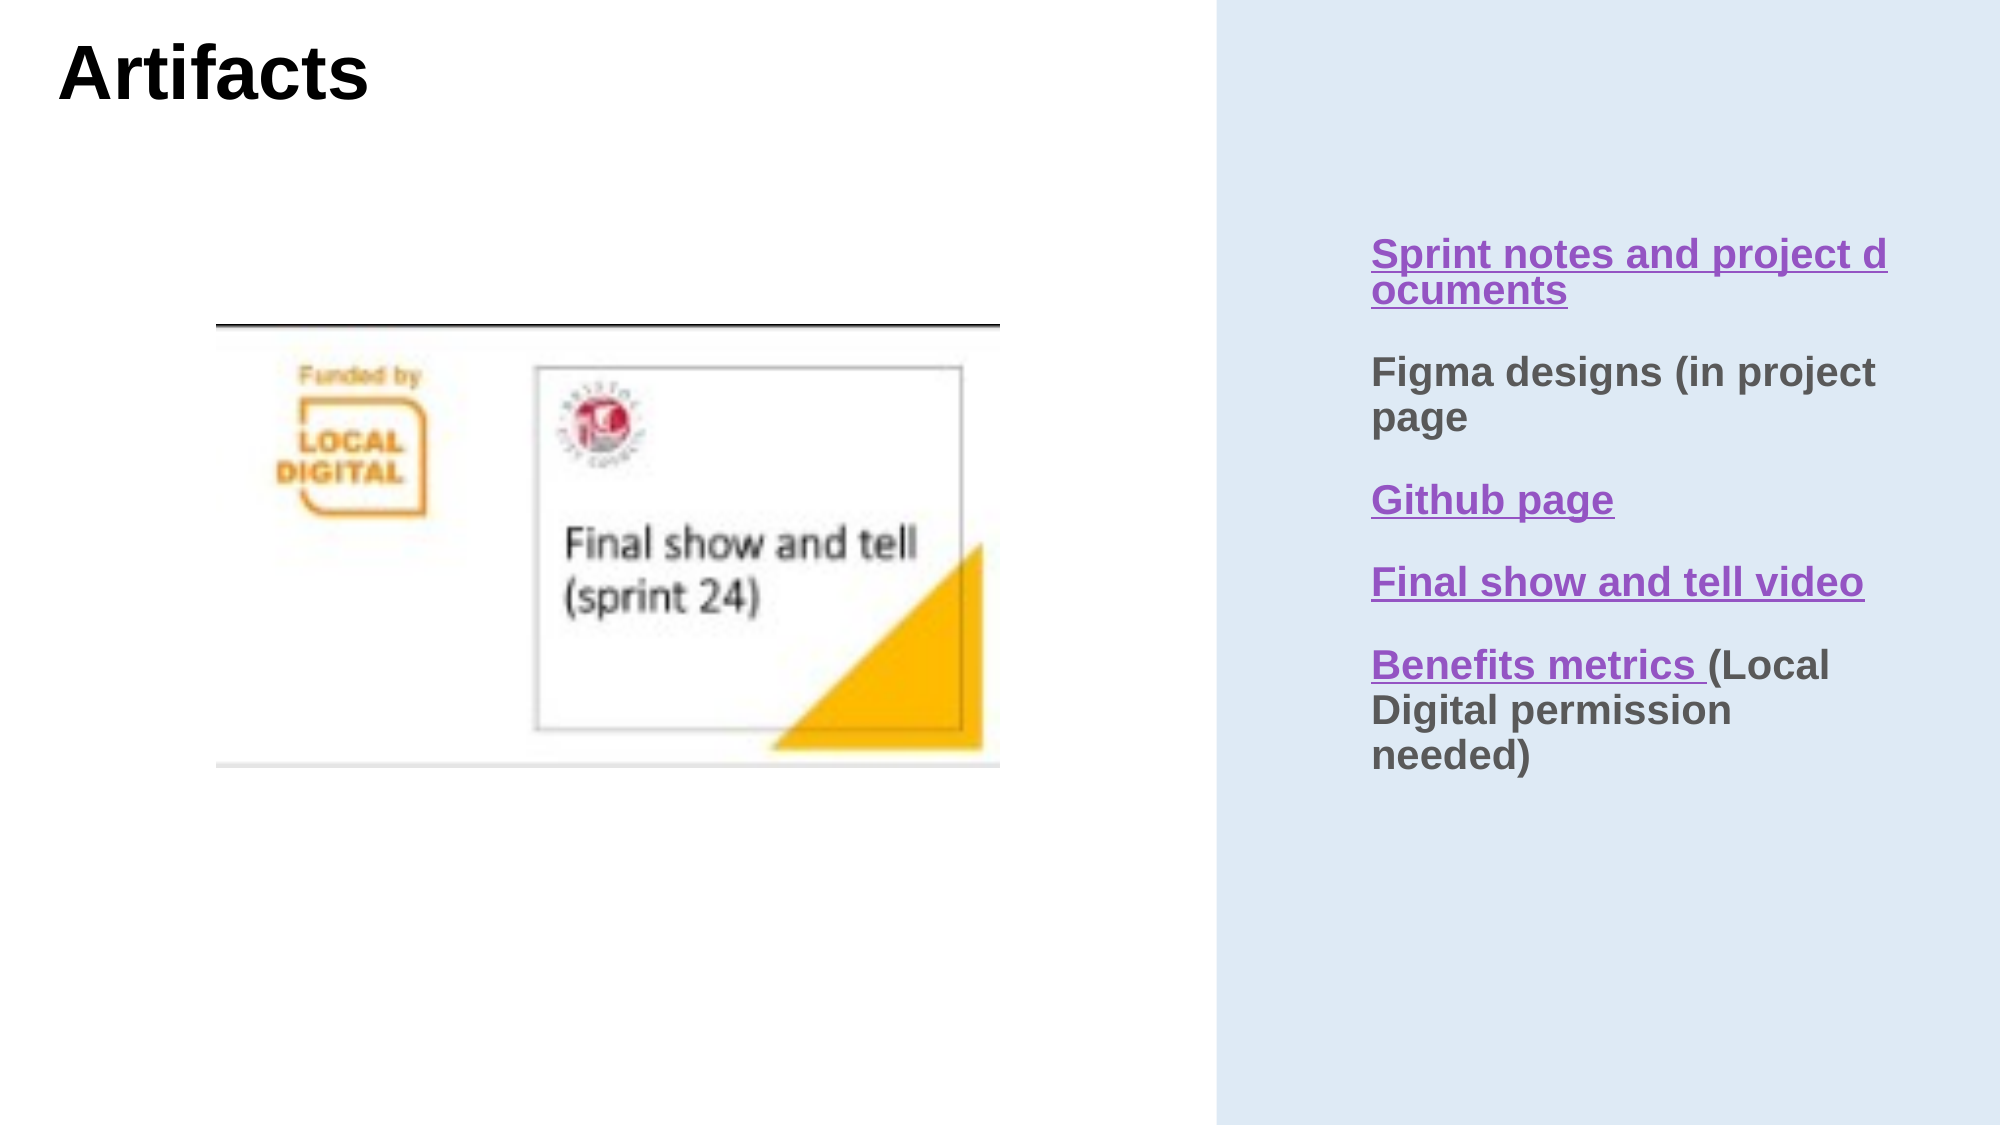

# Artifacts
Sprint notes and project documents
Figma designs (in project page
Github page
Final show and tell video
Benefits metrics (Local Digital permission needed)